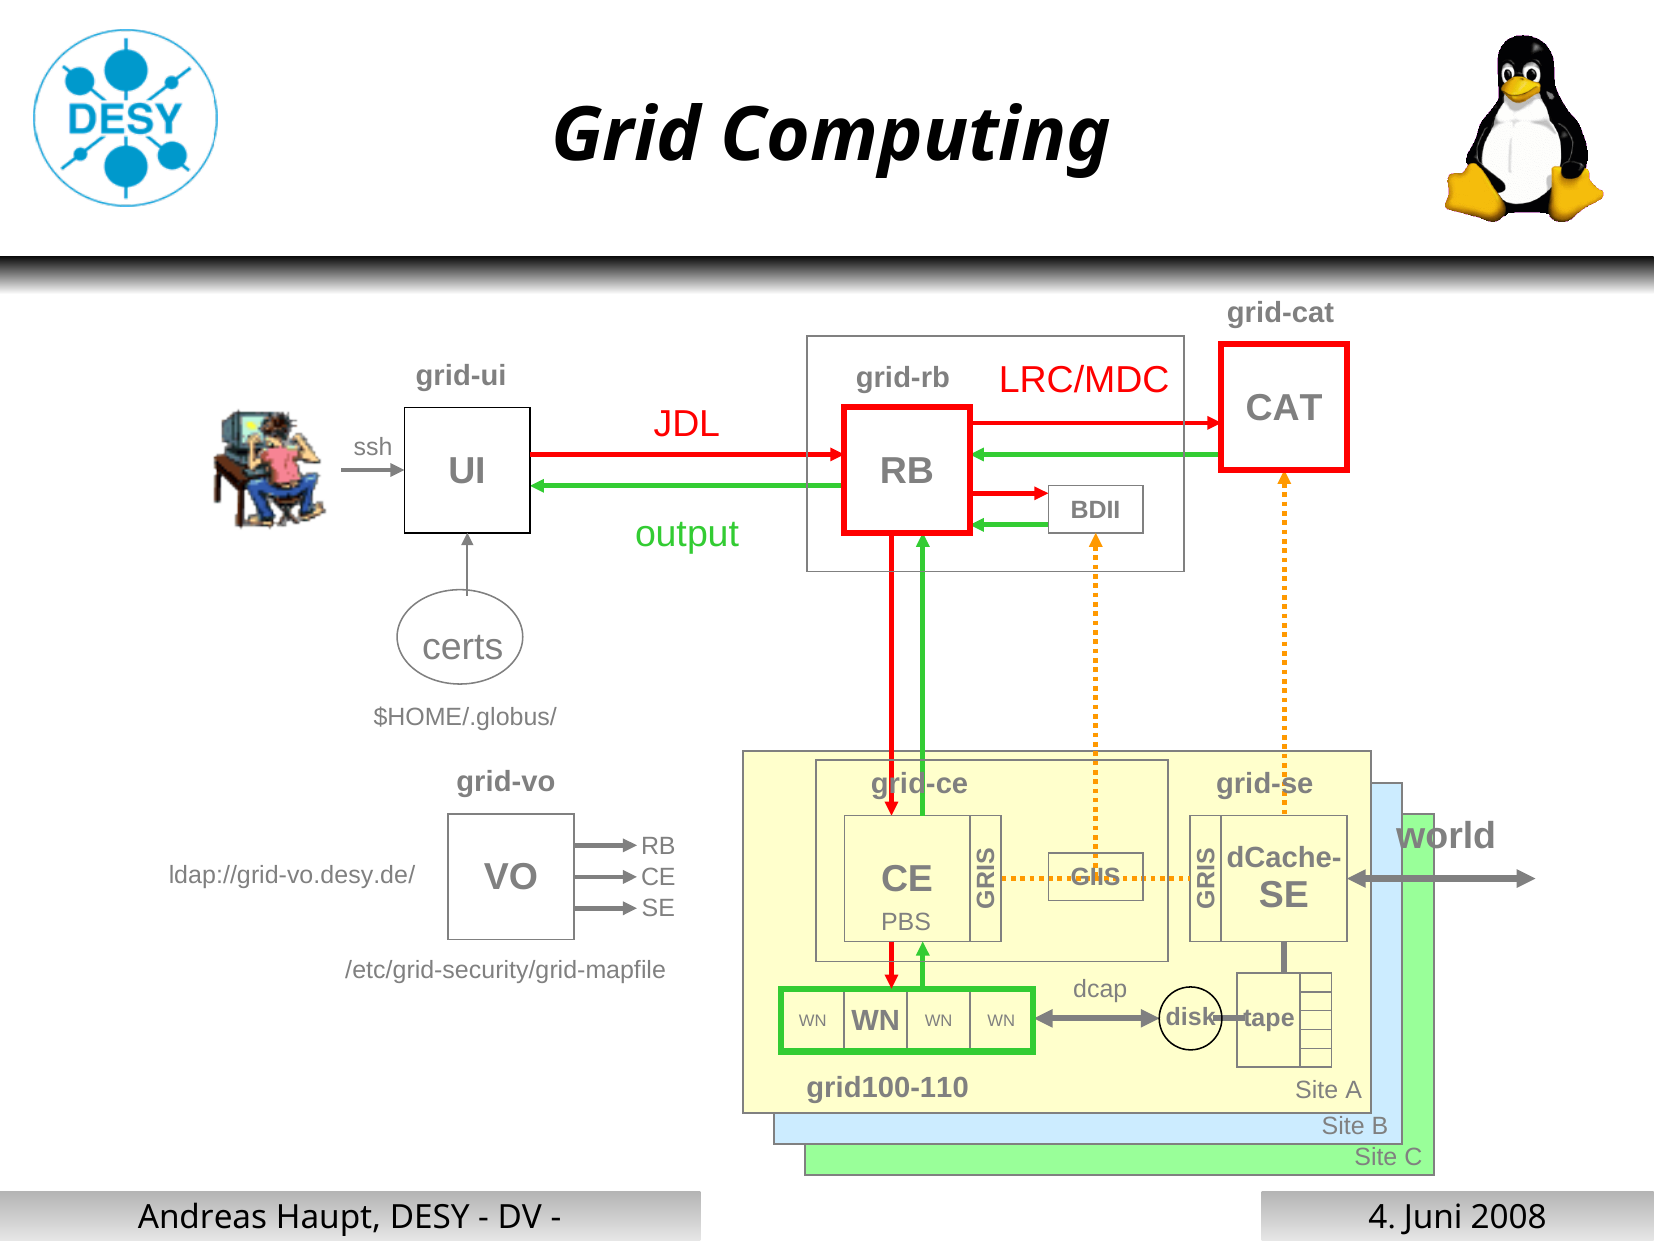

# Grid Computing
grid-cat
grid-ui
grid-rb
grid-vo
grid-ce
grid-se
grid100-110
CAT
LRC/MDC
JDL
UI
RB
ssh
output
BDII
certs
$HOME/.globus/
world
VO
RB
CE
SE
CE
dCache-
SE
GIIS
ldap://grid-vo.desy.de/
GRIS
GRIS
PBS
/etc/grid-security/grid-mapfile
dcap
WN
WN
WN
WN
disk
tape
Site A
Site B
Site C